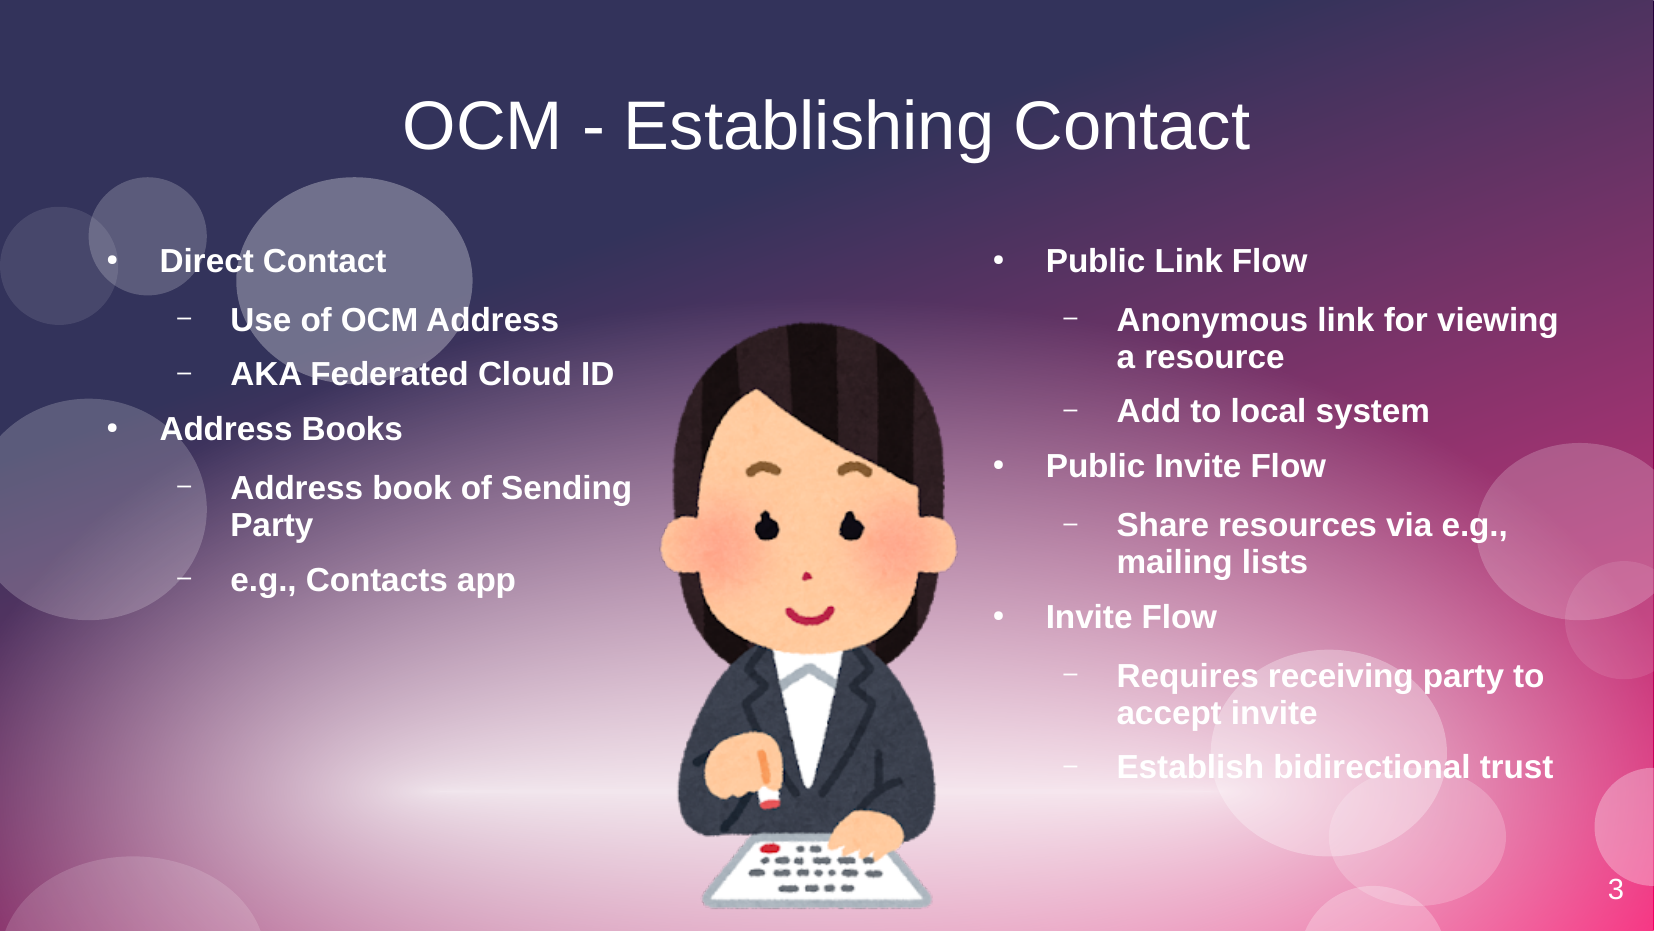

# OCM - Establishing Contact
Direct Contact
Use of OCM Address
AKA Federated Cloud ID
Address Books
Address book of Sending Party
e.g., Contacts app
Public Link Flow
Anonymous link for viewing a resource
Add to local system
Public Invite Flow
Share resources via e.g., mailing lists
Invite Flow
Requires receiving party to accept invite
Establish bidirectional trust